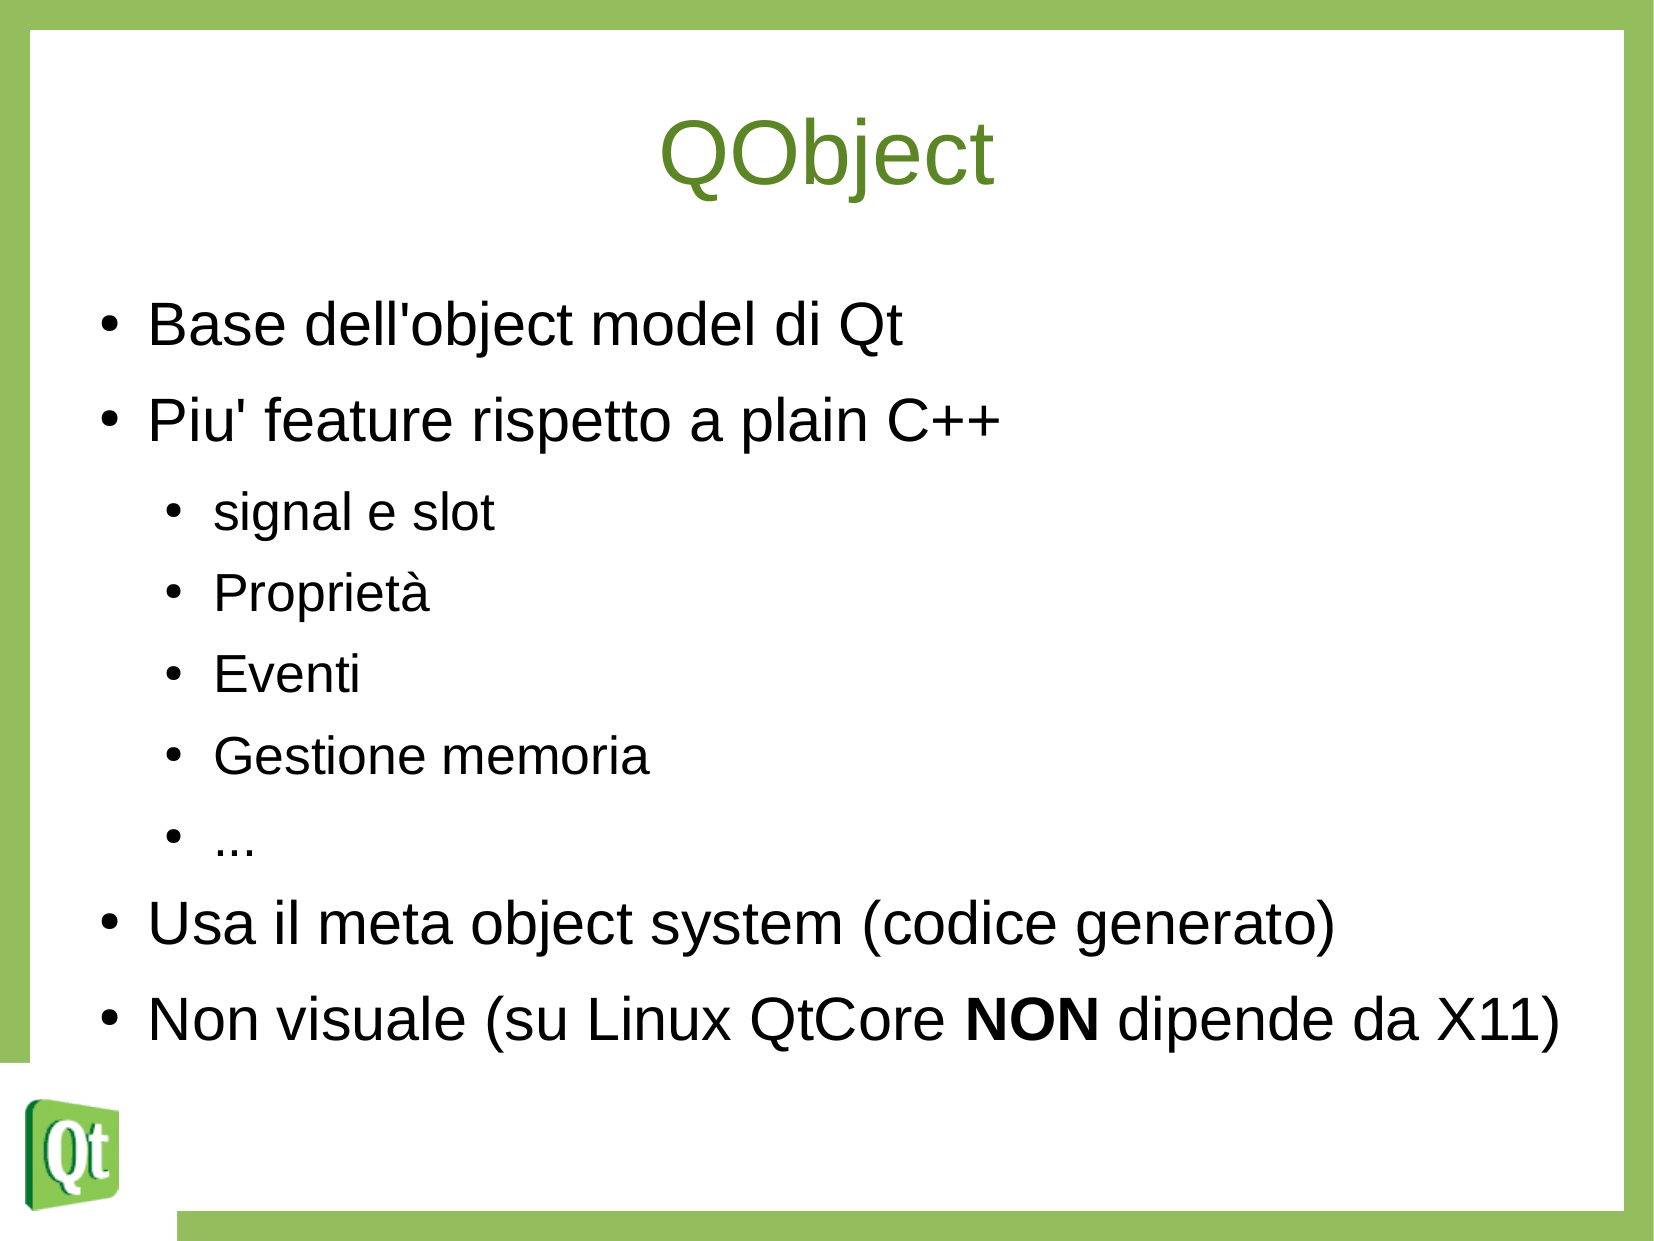

# QObject
Base dell'object model di Qt
Piu' feature rispetto a plain C++
signal e slot
Proprietà
Eventi
Gestione memoria
...
Usa il meta object system (codice generato)
Non visuale (su Linux QtCore NON dipende da X11)